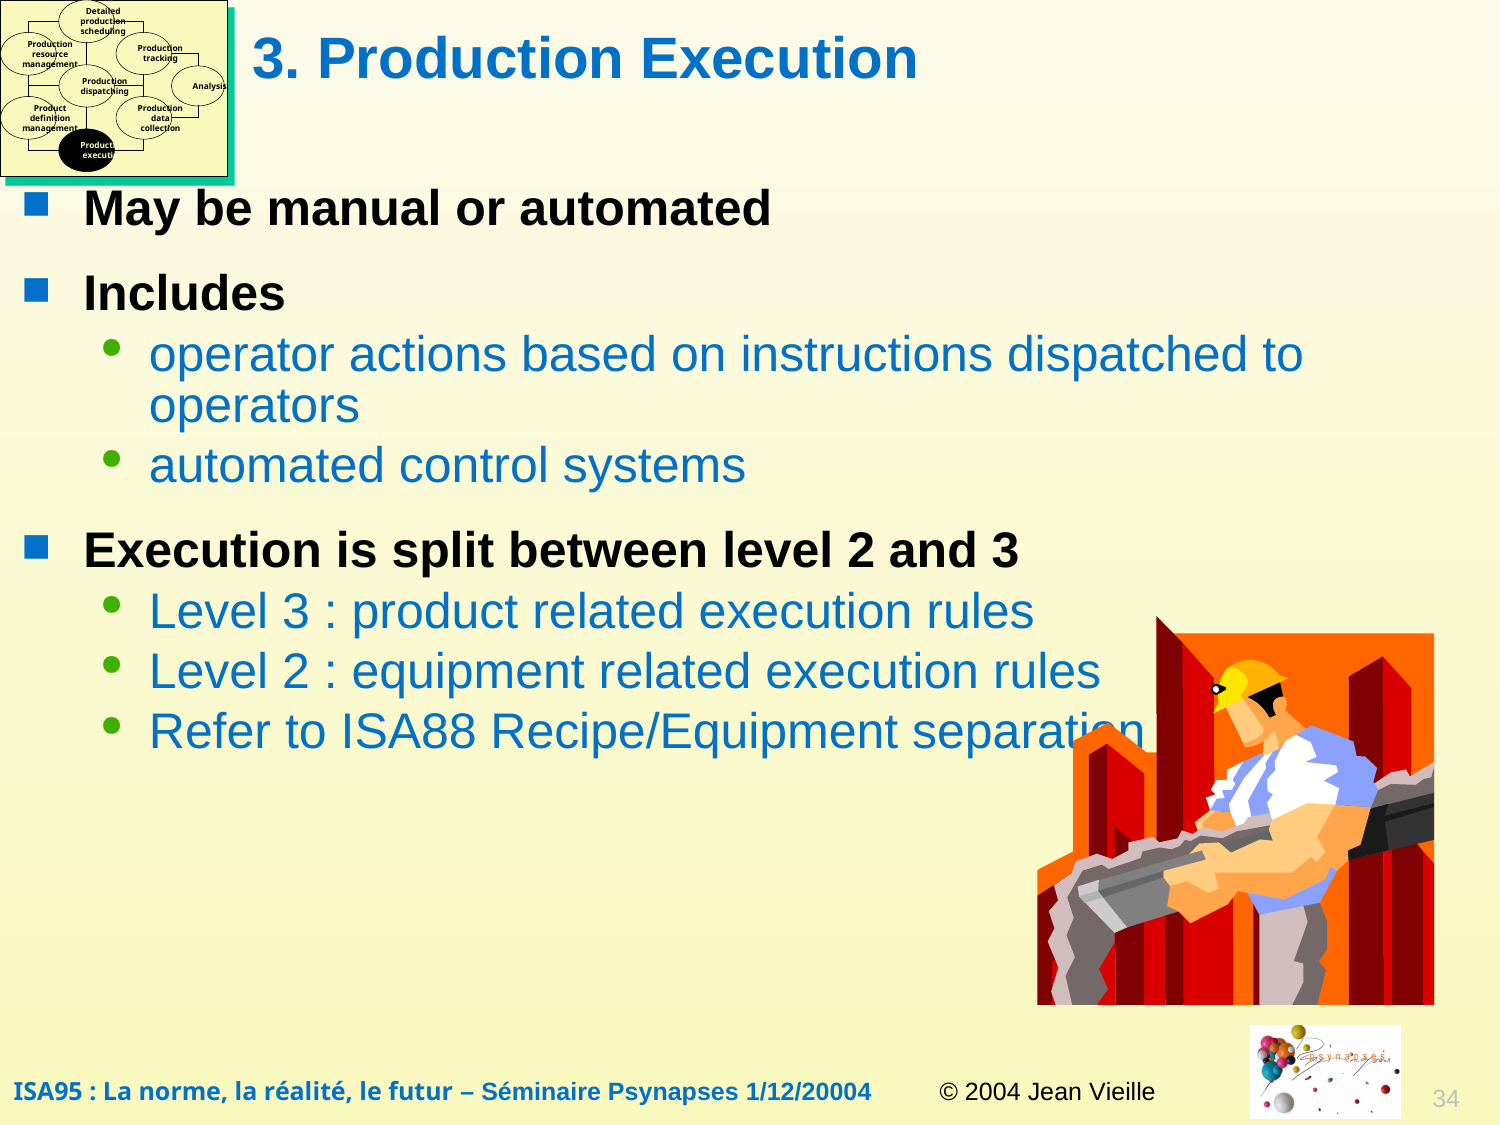

Detailed
production
scheduling
Production
resource
management
Production
tracking
Production
dispatching
Analysis
Product
definition
management
Production
data
collection
Production
execution
# 3. Production Execution
May be manual or automated
Includes
operator actions based on instructions dispatched to operators
automated control systems
Execution is split between level 2 and 3
Level 3 : product related execution rules
Level 2 : equipment related execution rules
Refer to ISA88 Recipe/Equipment separation